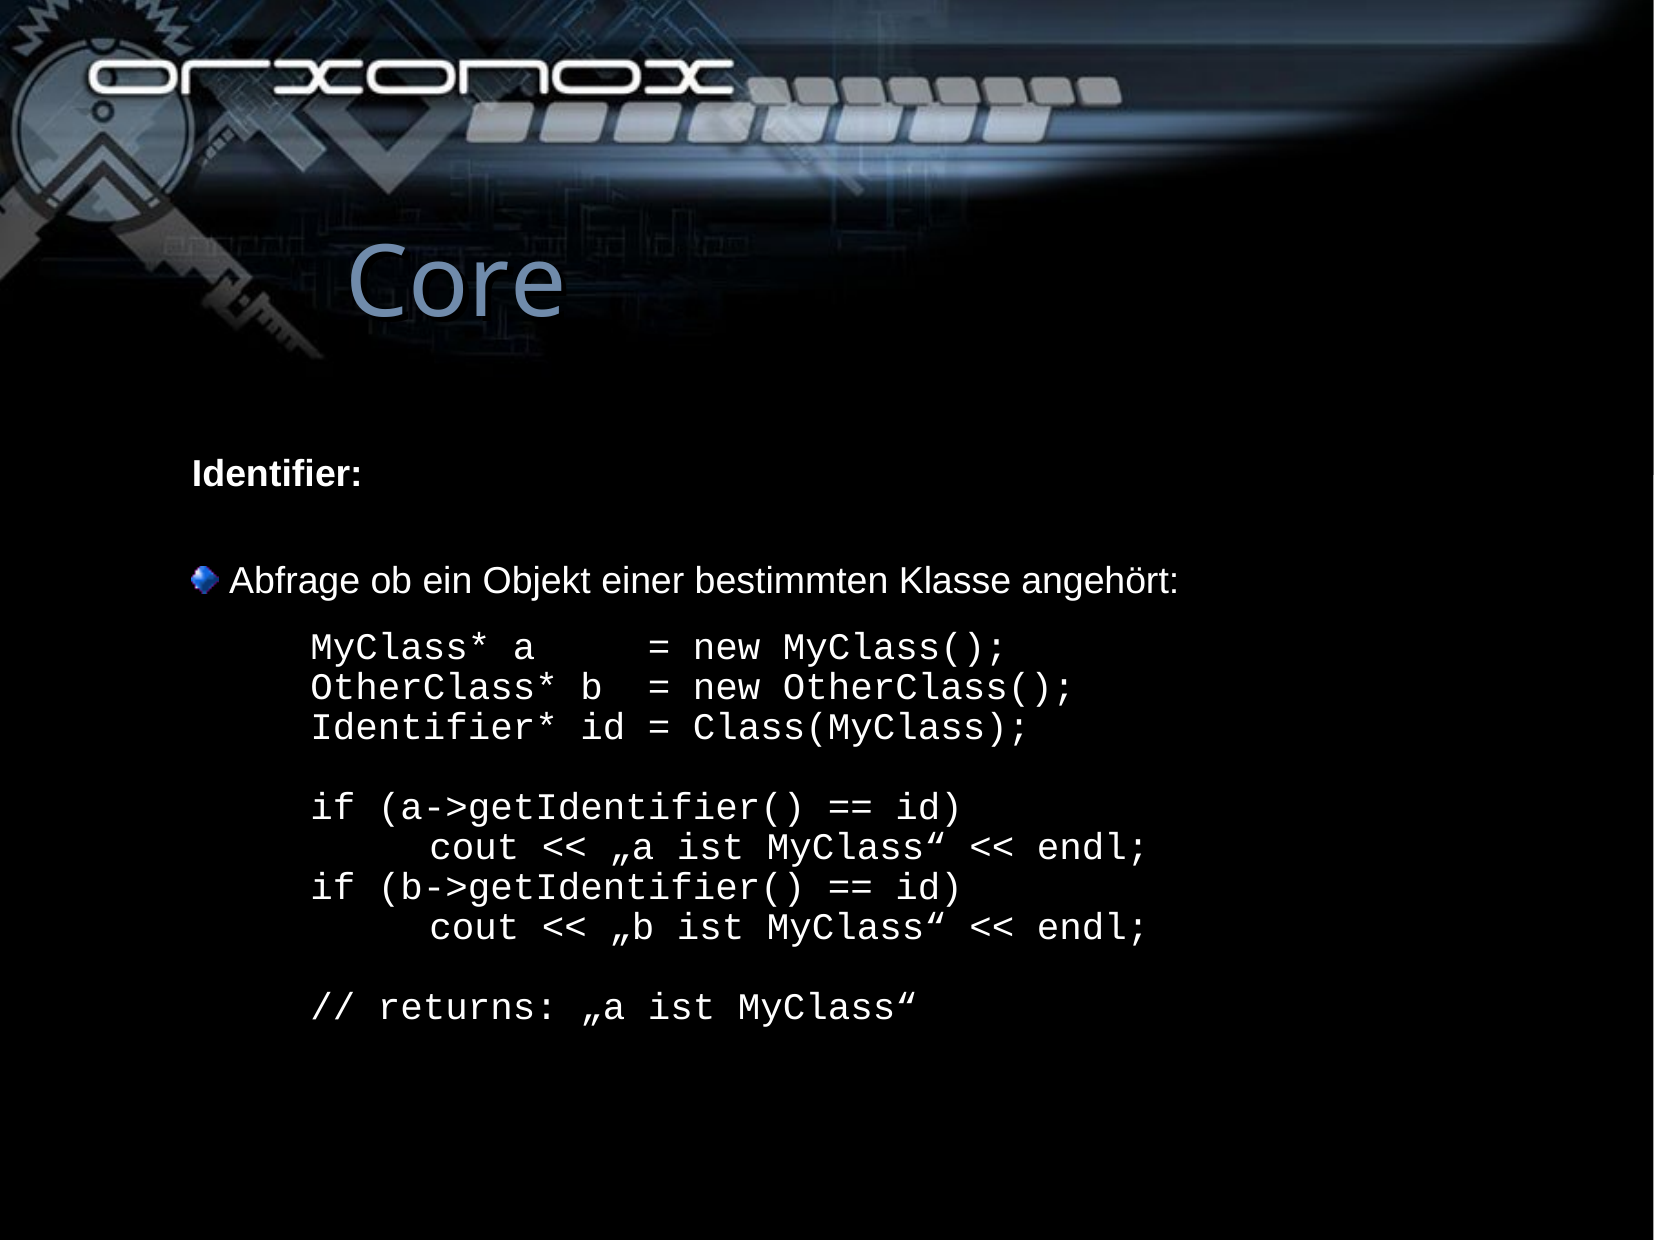

Core
Identifier:
 Abfrage ob ein Objekt einer bestimmten Klasse angehört:
	MyClass* a = new MyClass();
	OtherClass* b = new OtherClass();
	Identifier* id = Class(MyClass);
	if (a->getIdentifier() == id)
		cout << „a ist MyClass“ << endl;
	if (b->getIdentifier() == id)
		cout << „b ist MyClass“ << endl;
	// returns: „a ist MyClass“